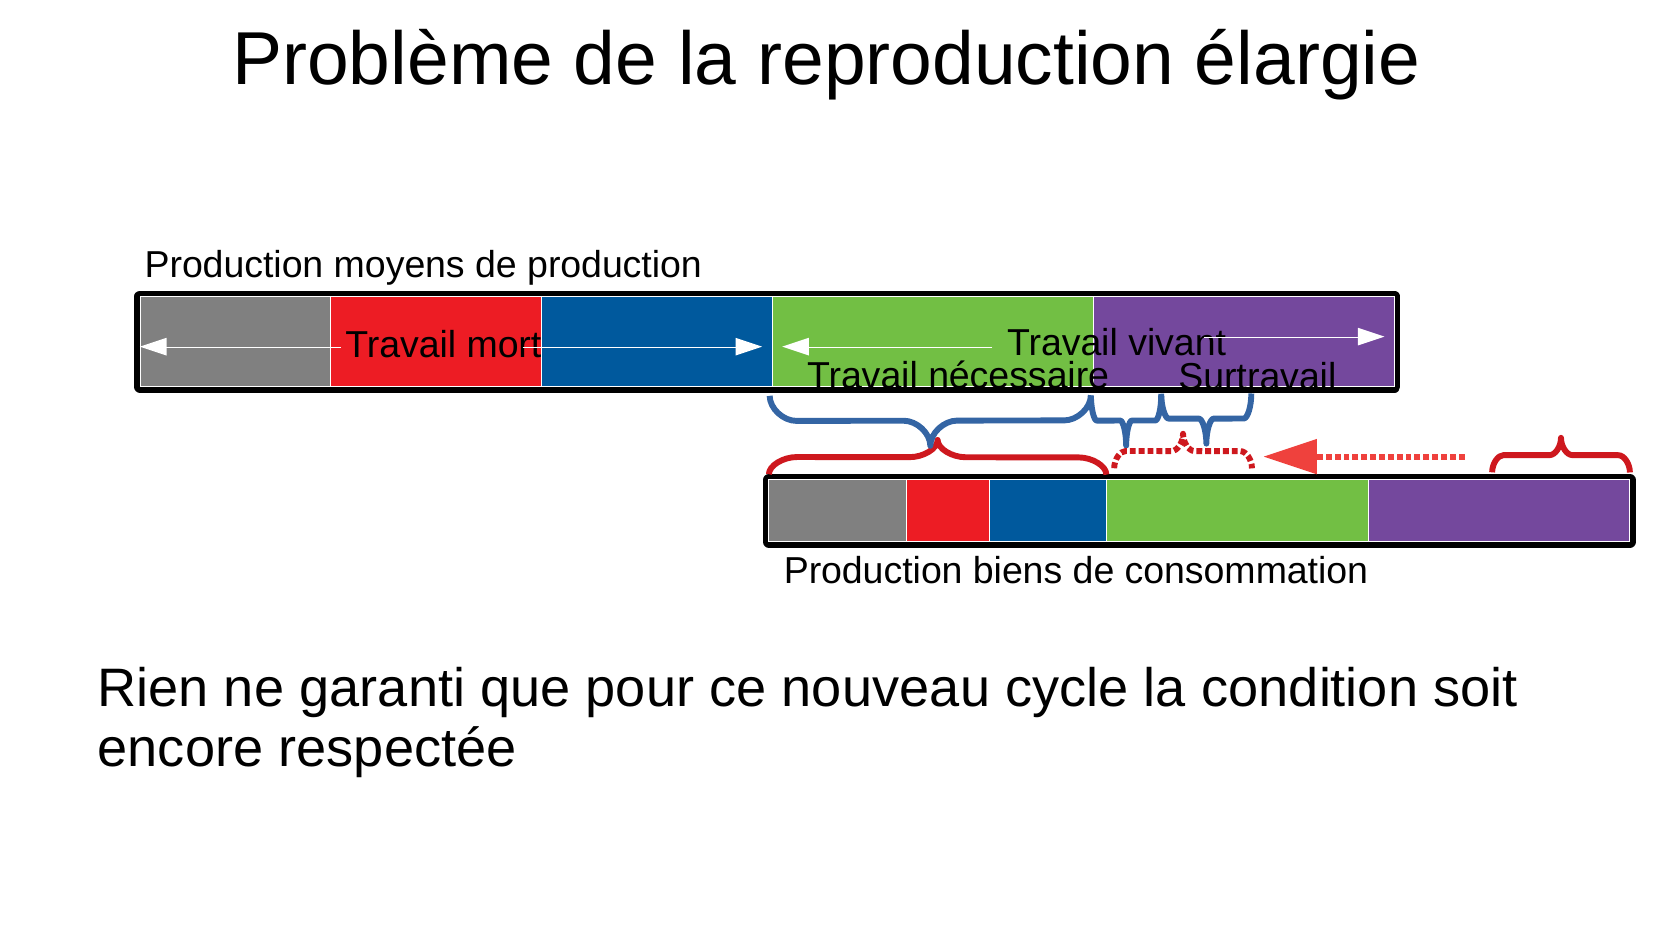

# Problème de la reproduction élargie
Production moyens de production
Travail vivant
Travail mort
Travail nécessaire
Surtravail
Production biens de consommation
Rien ne garanti que pour ce nouveau cycle la condition soit encore respectée